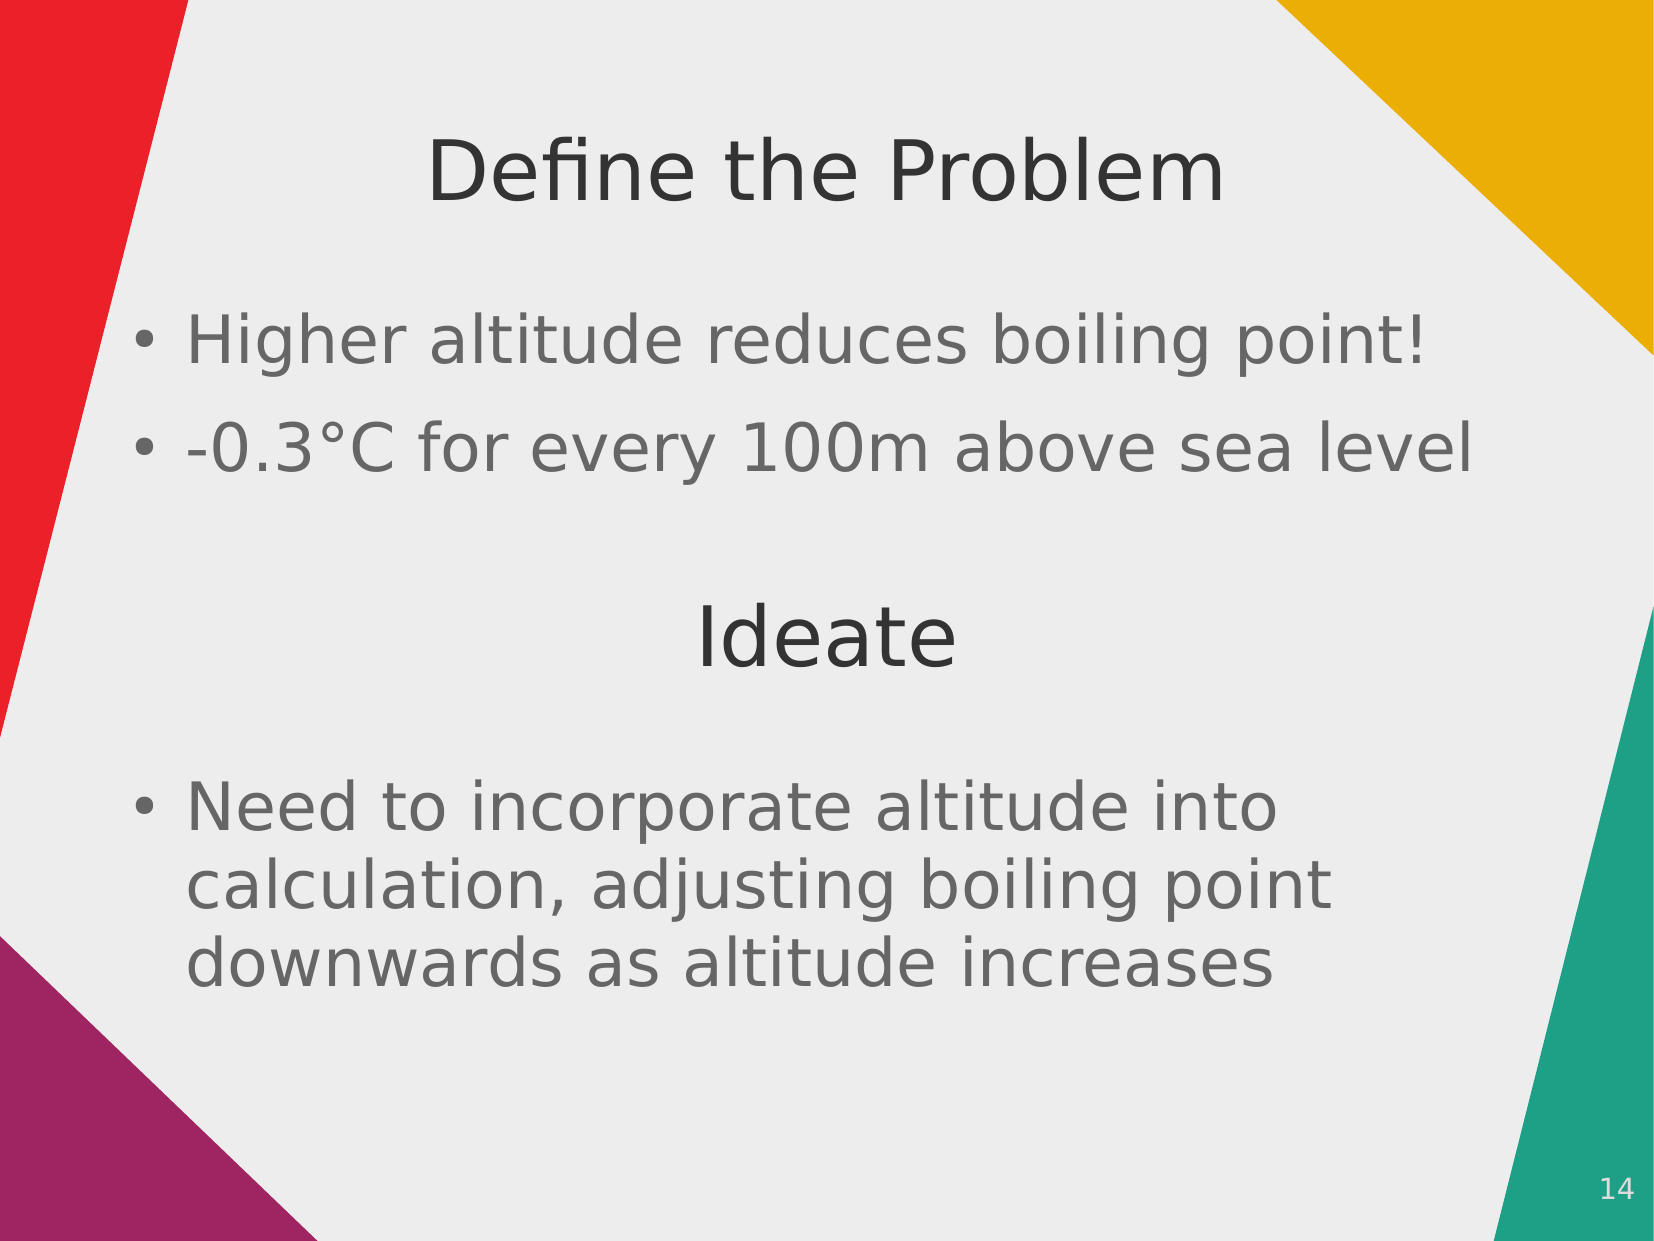

# Define the Problem
Higher altitude reduces boiling point!
-0.3°C for every 100m above sea level
Ideate
Need to incorporate altitude into calculation, adjusting boiling point downwards as altitude increases
14